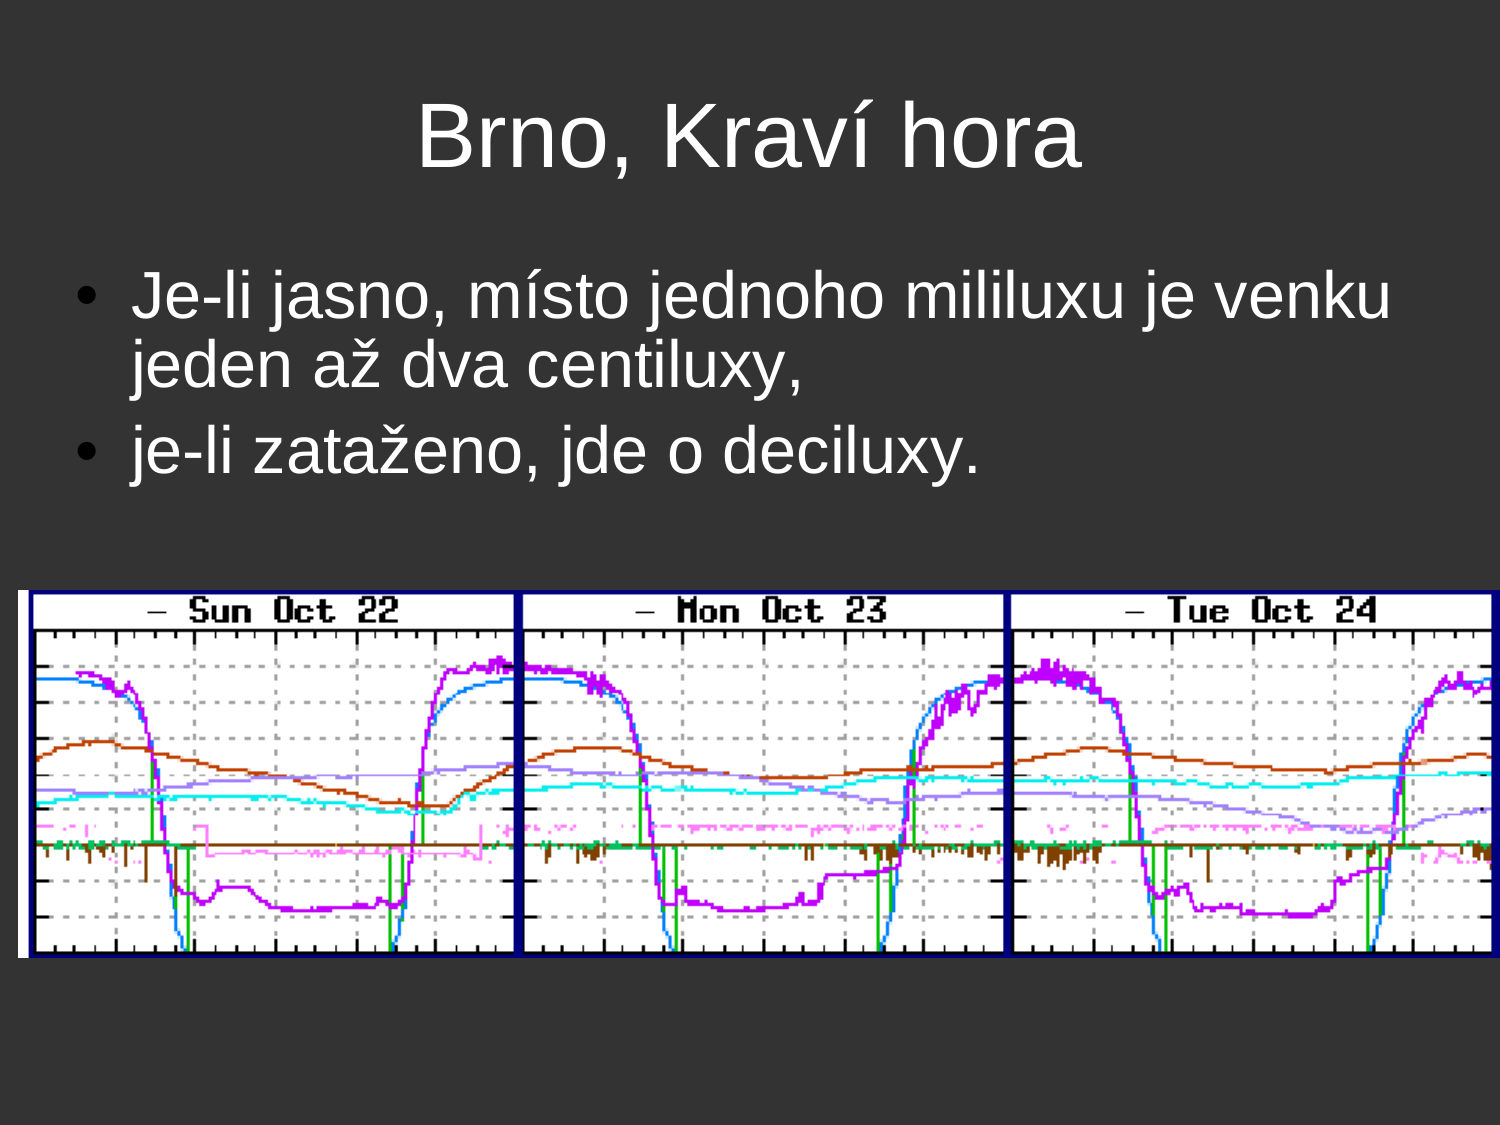

# Brno, Kraví hora
Je-li jasno, místo jednoho mililuxu je venku jeden až dva centiluxy,
je-li zataženo, jde o deciluxy.